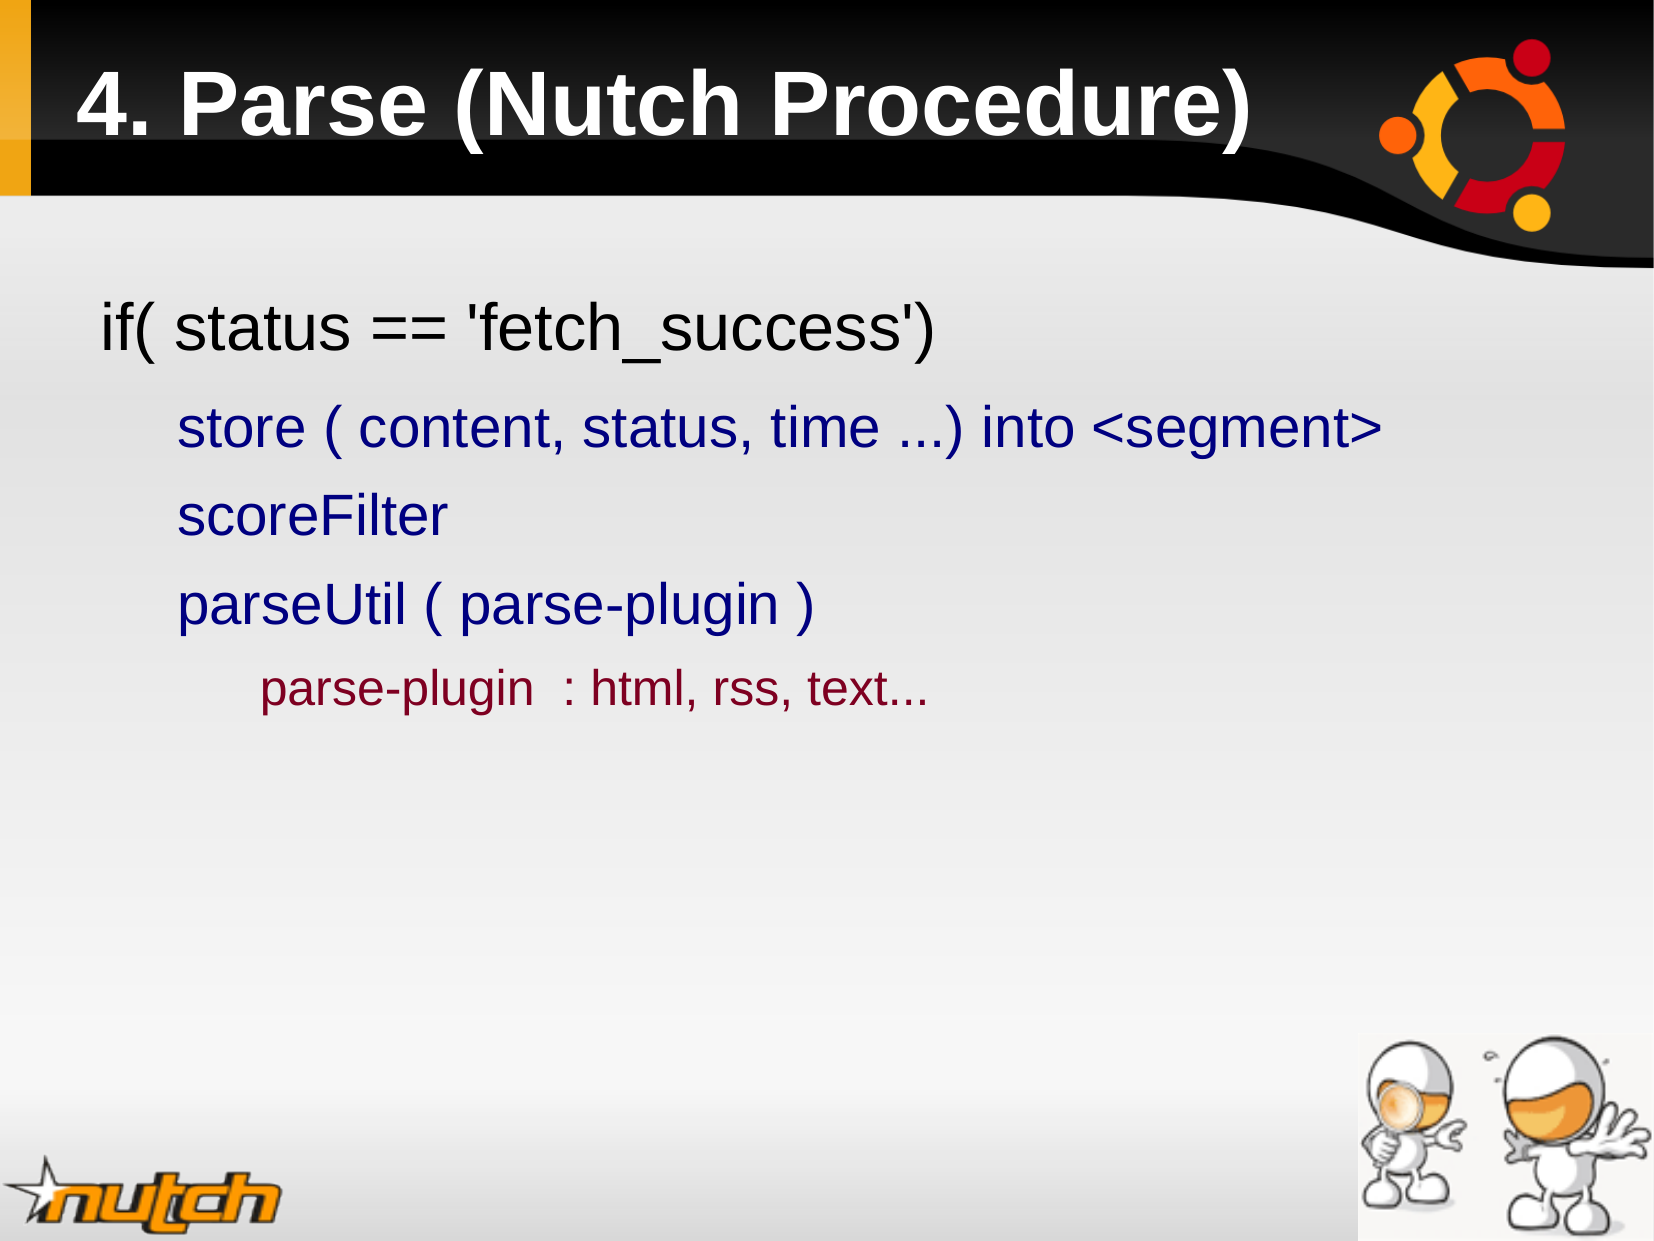

# 4. Parse (Nutch Procedure)
if( status == 'fetch_success')
store ( content, status, time ...) into <segment>
scoreFilter
parseUtil ( parse-plugin )
parse-plugin : html, rss, text...